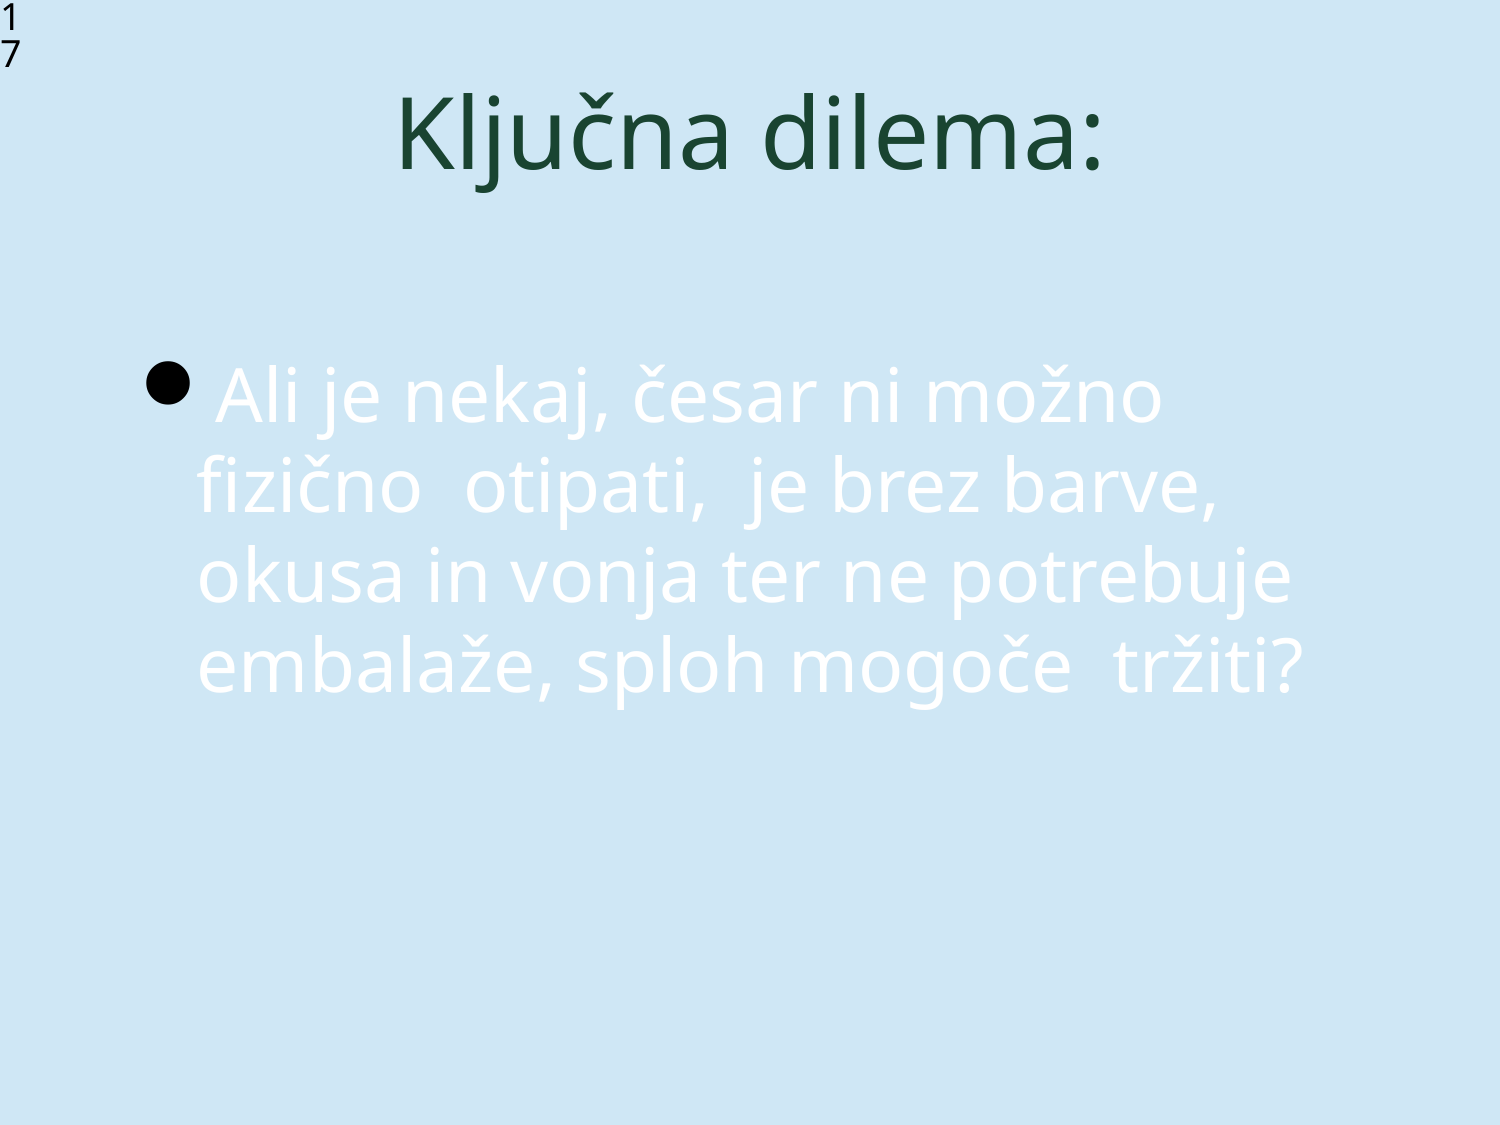

# Ključna dilema:
Ali je nekaj, česar ni možno fizično otipati, je brez barve, okusa in vonja ter ne potrebuje embalaže, sploh mogoče tržiti?